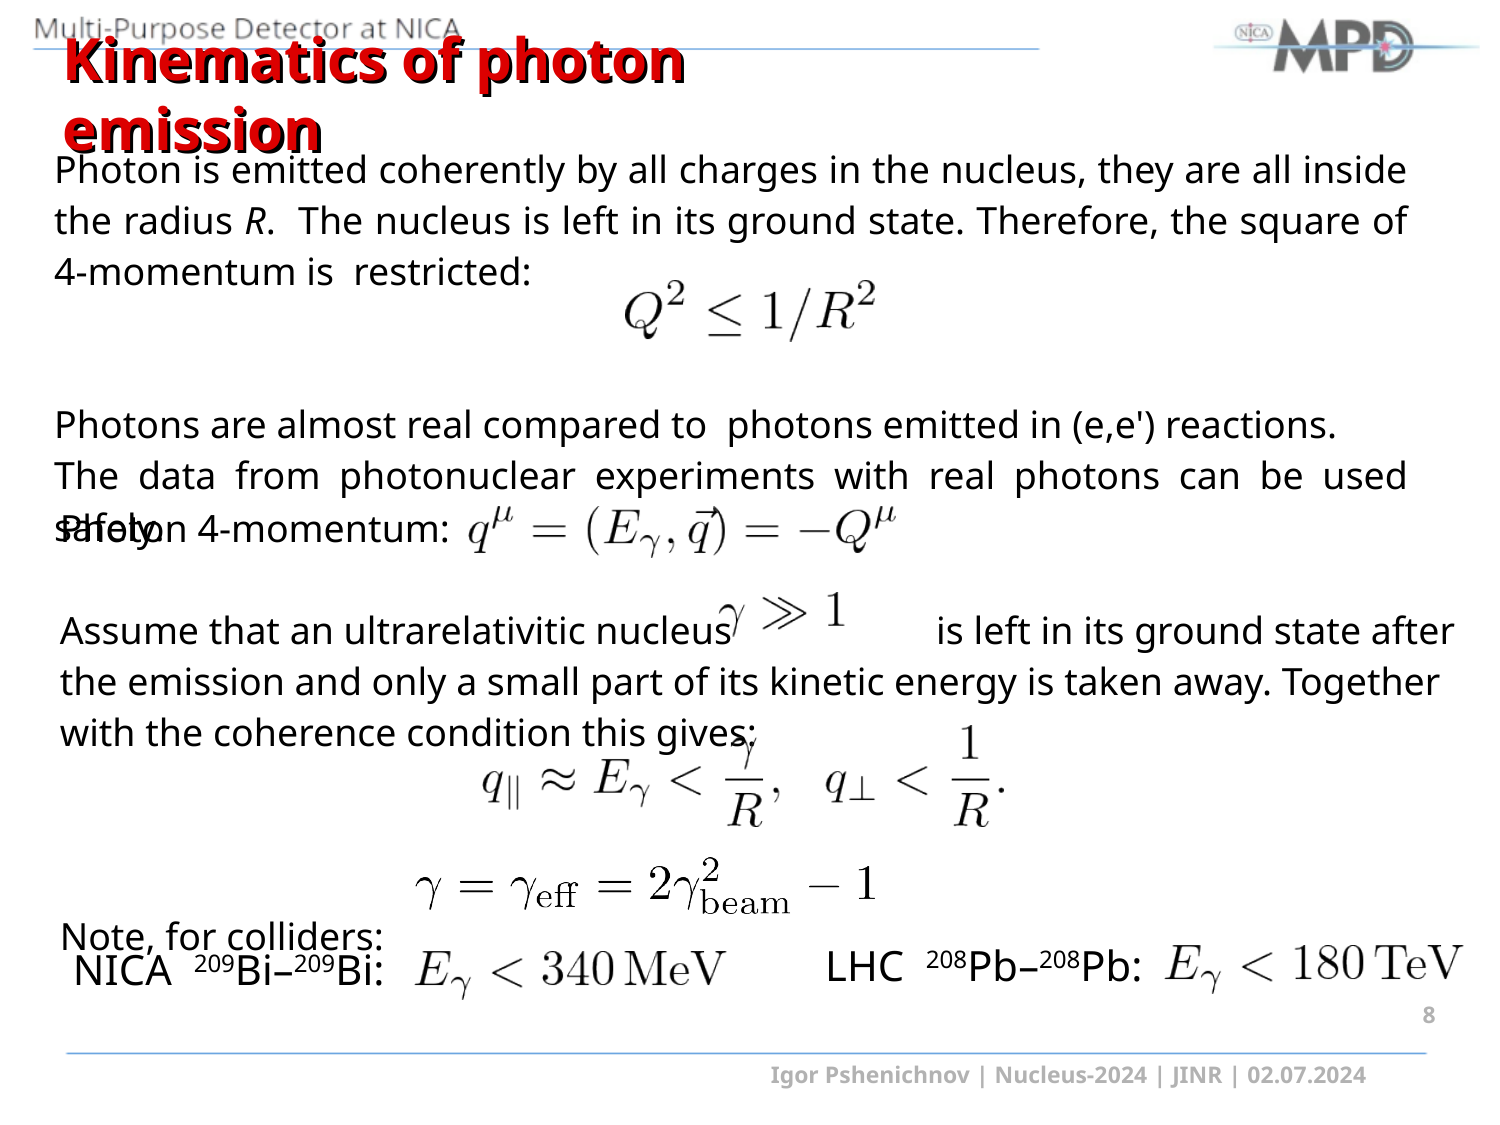

# Kinematics of photon emission
Photon is emitted coherently by all charges in the nucleus, they are all inside the radius R. The nucleus is left in its ground state. Therefore, the square of 4-momentum is restricted:
Photons are almost real compared to photons emitted in (e,e') reactions.
The data from photonuclear experiments with real photons can be used safely.
Photon 4-momentum:
Assume that an ultrarelativitic nucleus is left in its ground state after the emission and only a small part of its kinetic energy is taken away. Together with the coherence condition this gives:
Note, for colliders:
LHC 208Pb–208Pb:
NICA 209Bi–209Bi:
 Igor Pshenichnov | Nucleus-2024 | JINR | 02.07.2024